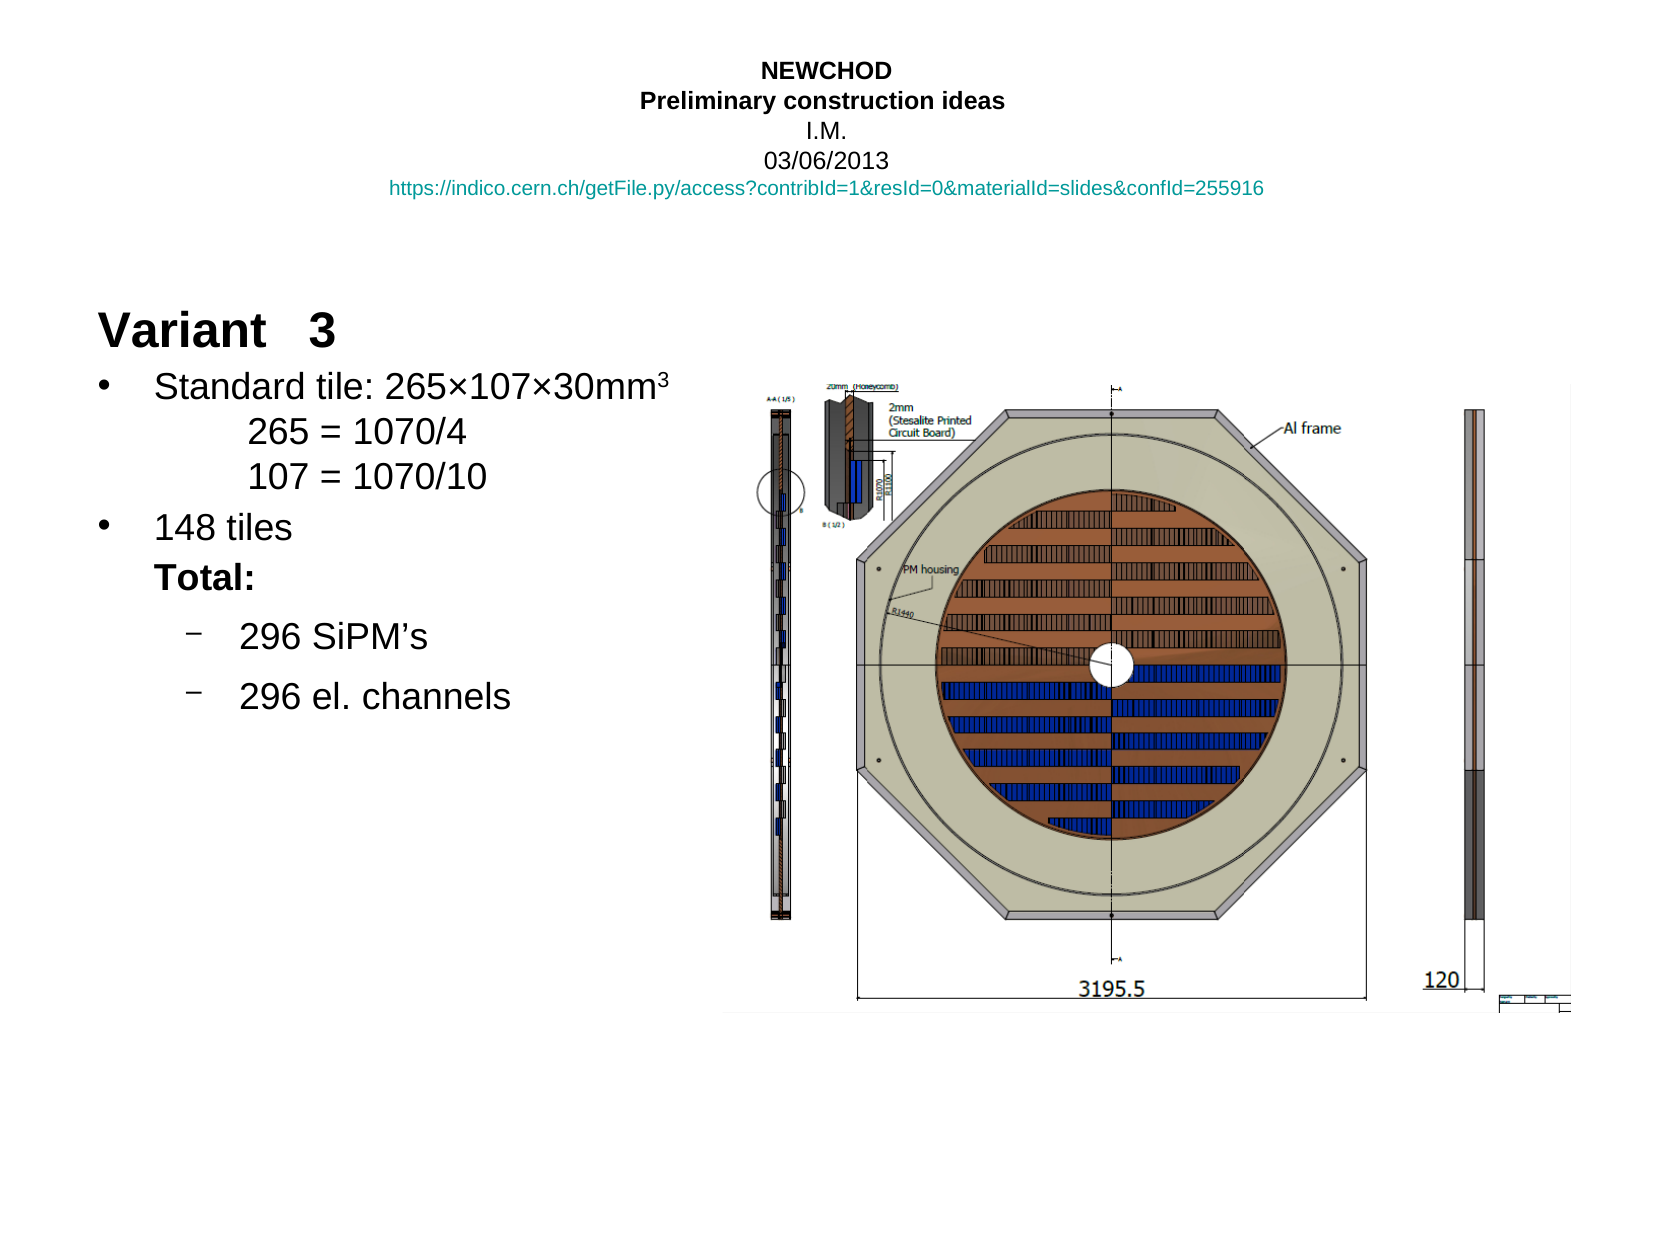

# NEWCHOD Preliminary construction ideas I.M. 03/06/2013 https://indico.cern.ch/getFile.py/access?contribId=1&resId=0&materialId=slides&confId=255916
Variant 3
Standard tile: 265×107×30mm3
	265 = 1070/4
	107 = 1070/10
148 tiles
Total:
296 SiPM’s
296 el. channels